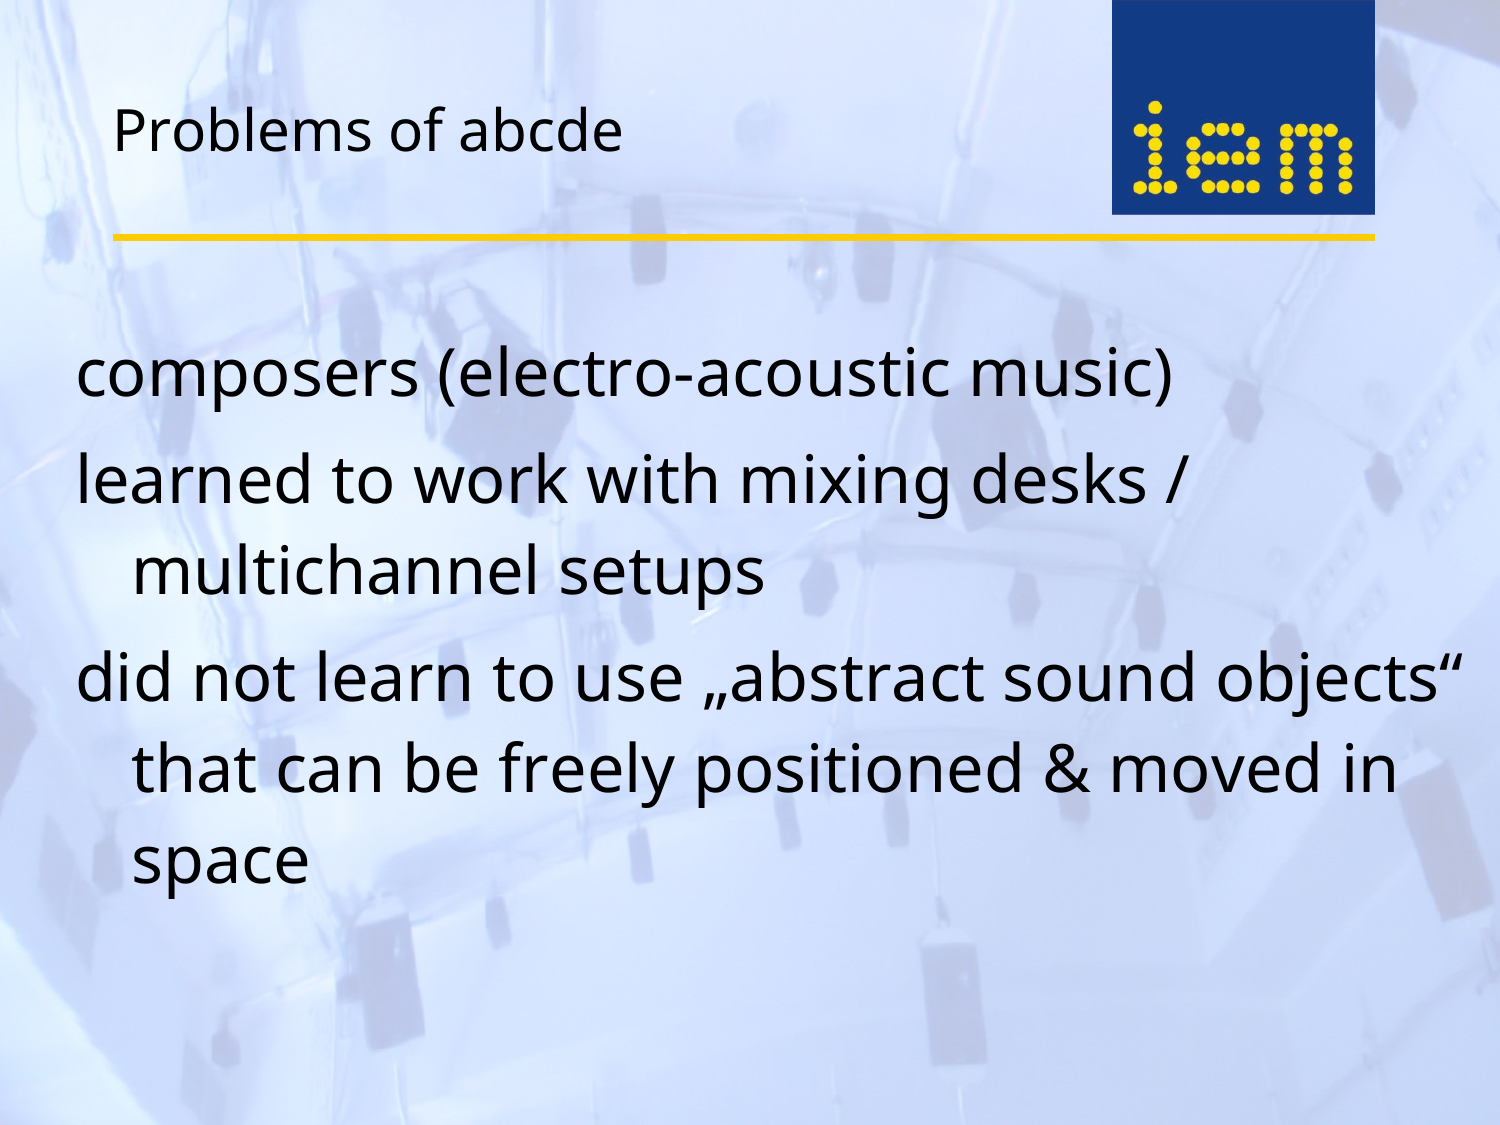

# Problems of abcde
composers (electro-acoustic music)
learned to work with mixing desks / multichannel setups
did not learn to use „abstract sound objects“ that can be freely positioned & moved in space